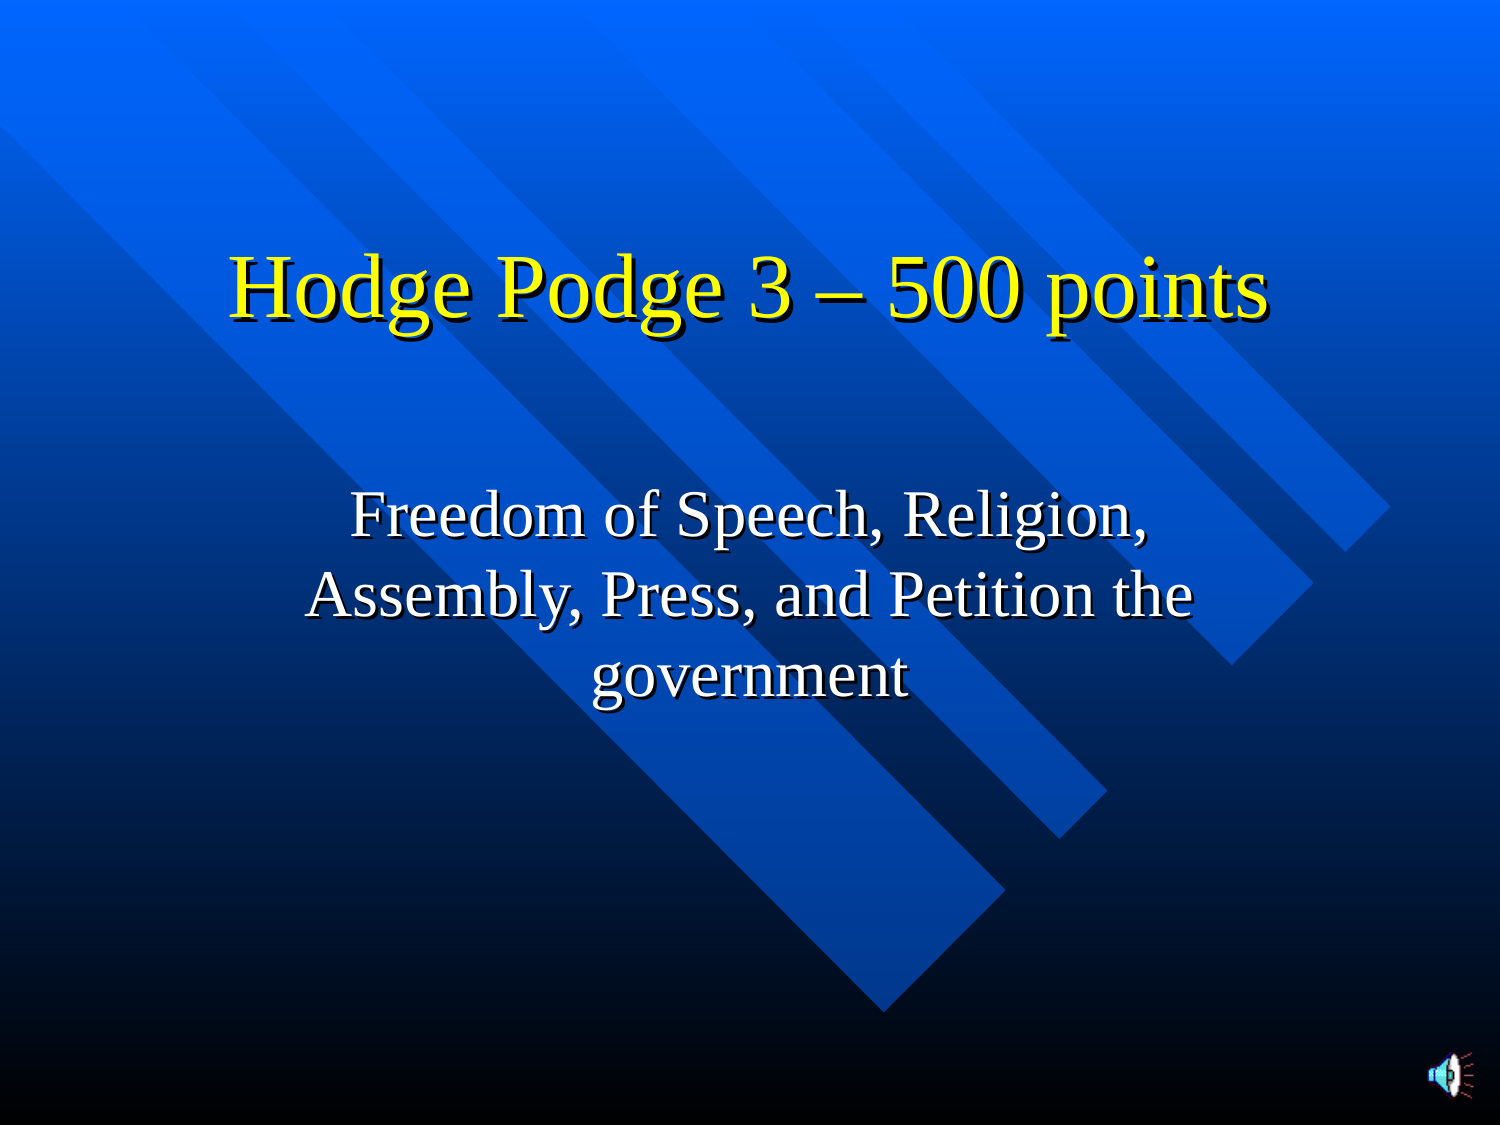

# Hodge Podge 3 – 500 points
Freedom of Speech, Religion, Assembly, Press, and Petition the government